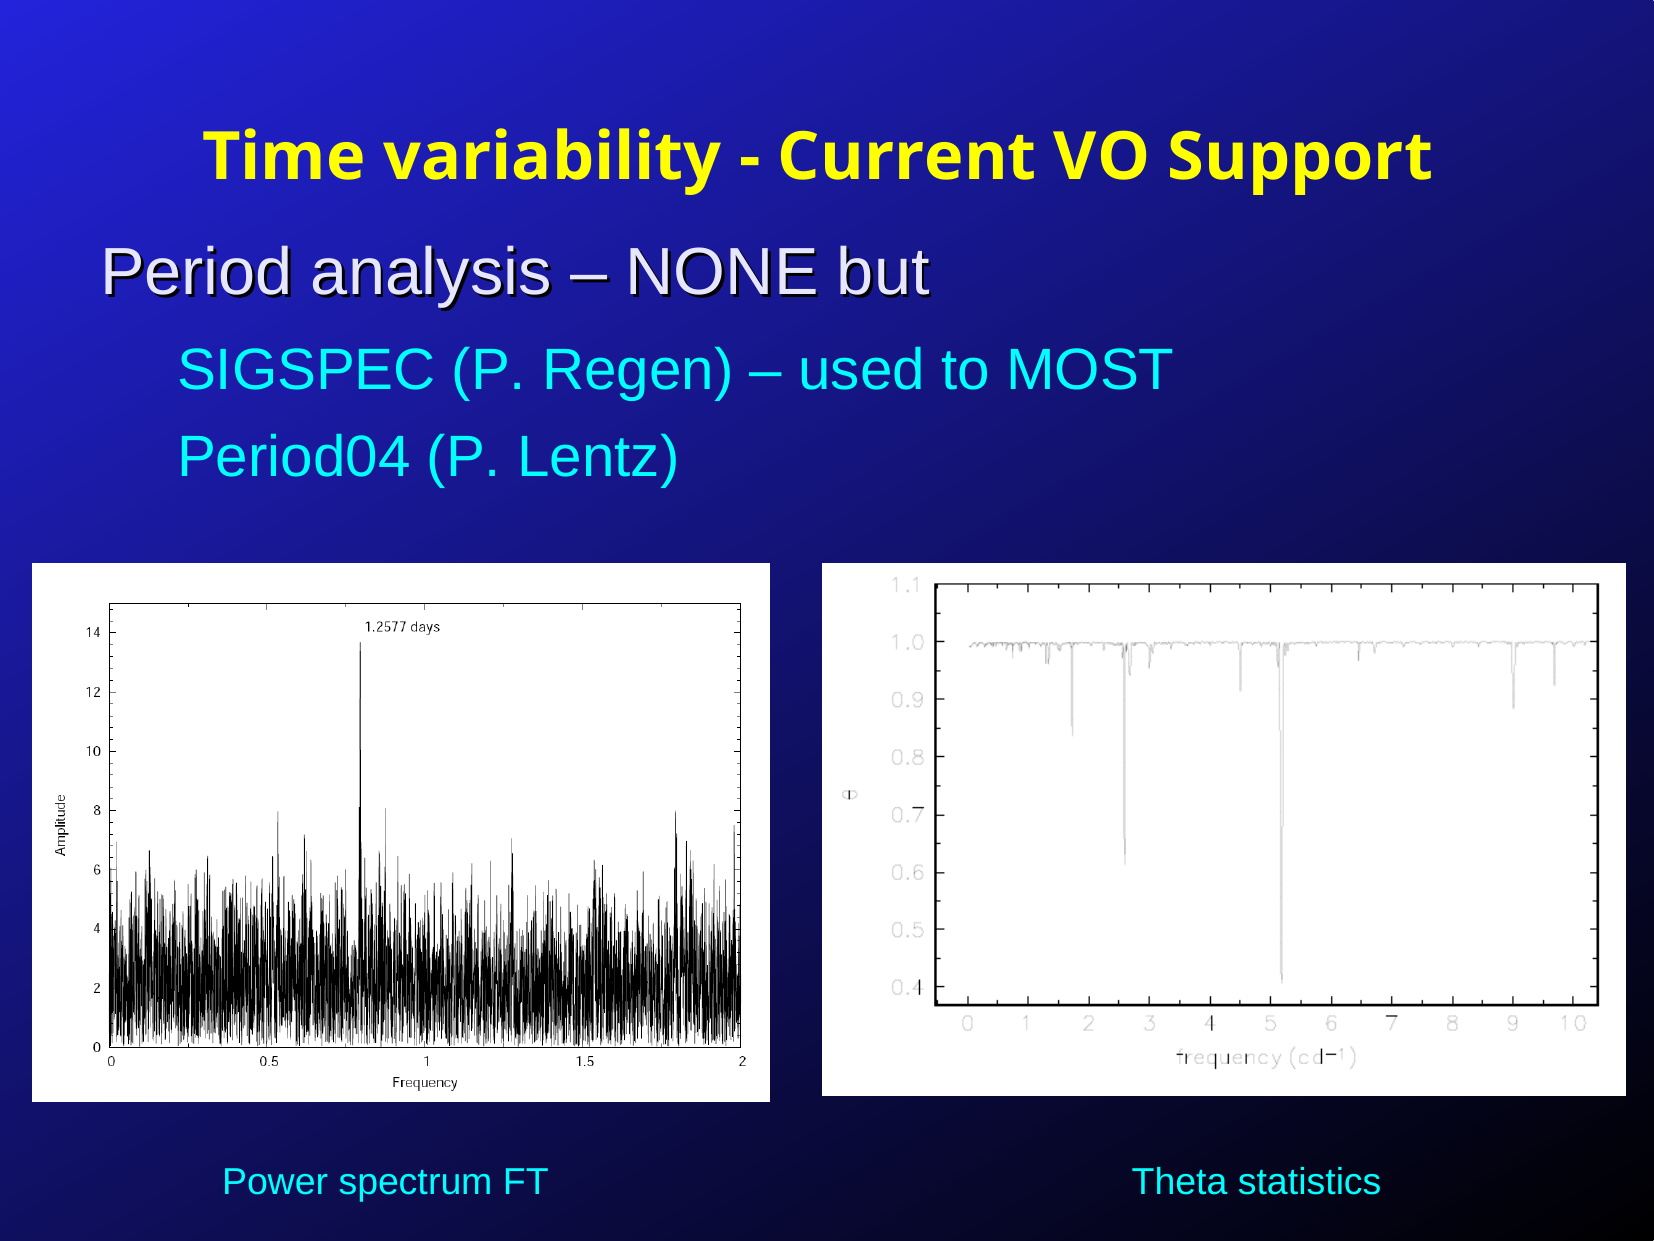

# Time variability - Current VO Support
Period analysis – NONE but
SIGSPEC (P. Regen) – used to MOST
Period04 (P. Lentz)
Power spectrum FT
Theta statistics